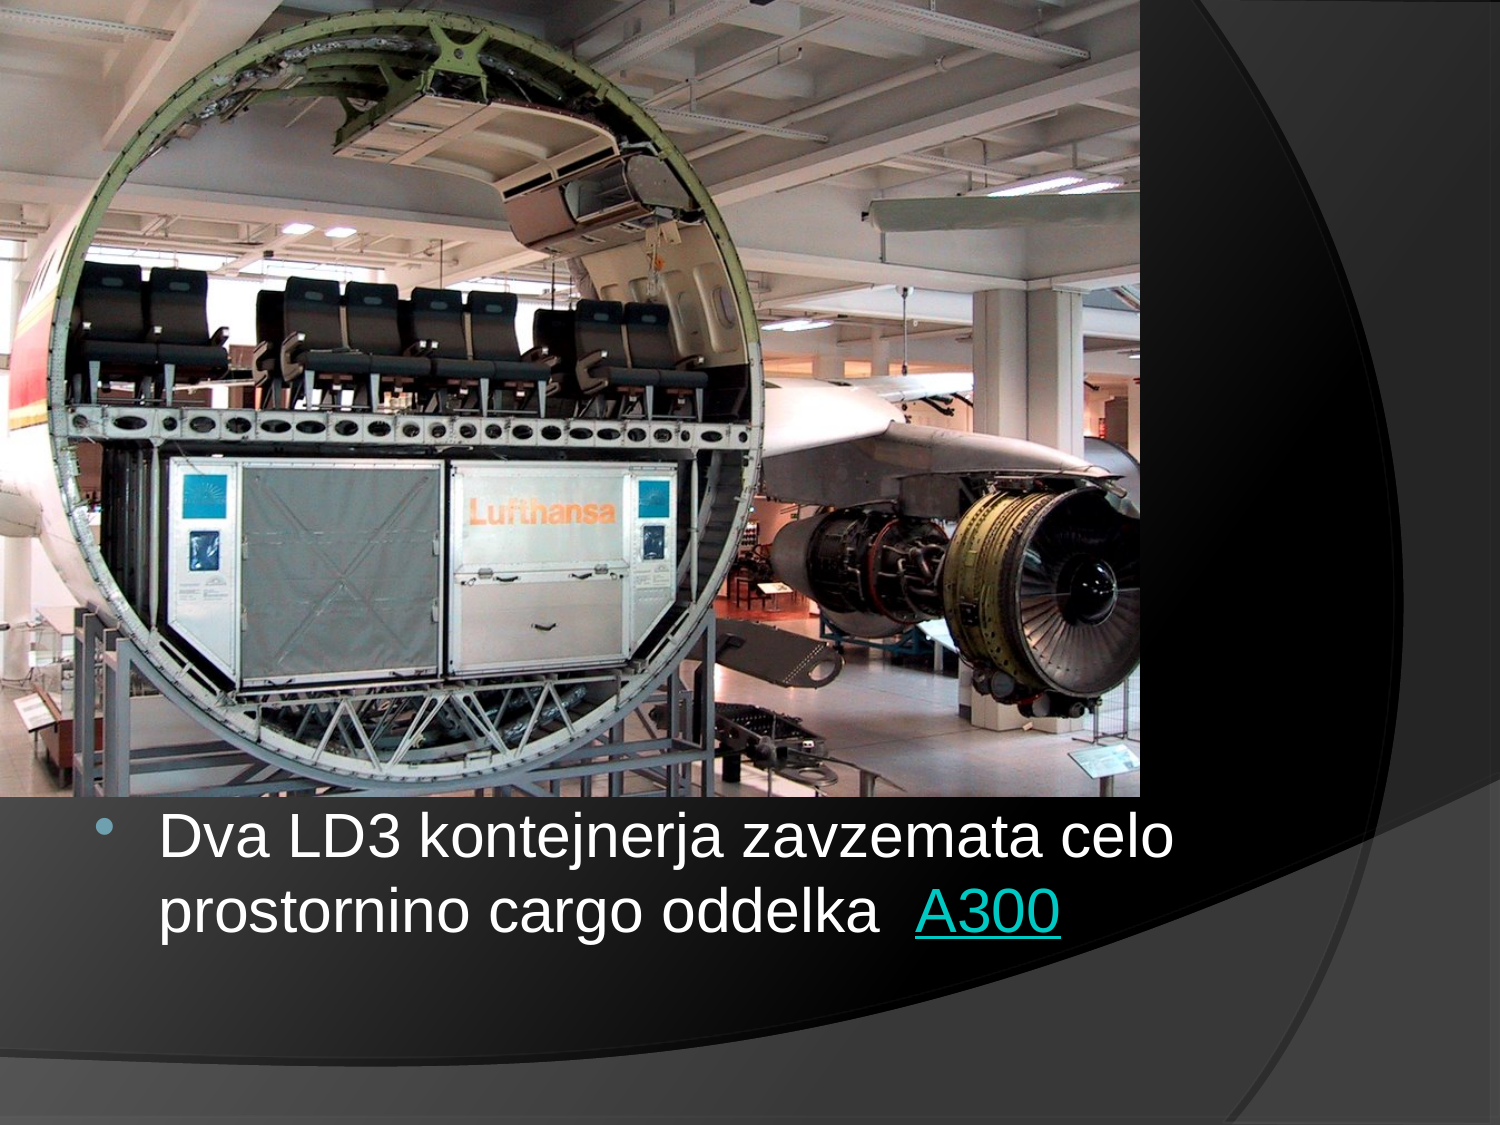

#
Dva LD3 kontejnerja zavzemata celo prostornino cargo oddelka A300